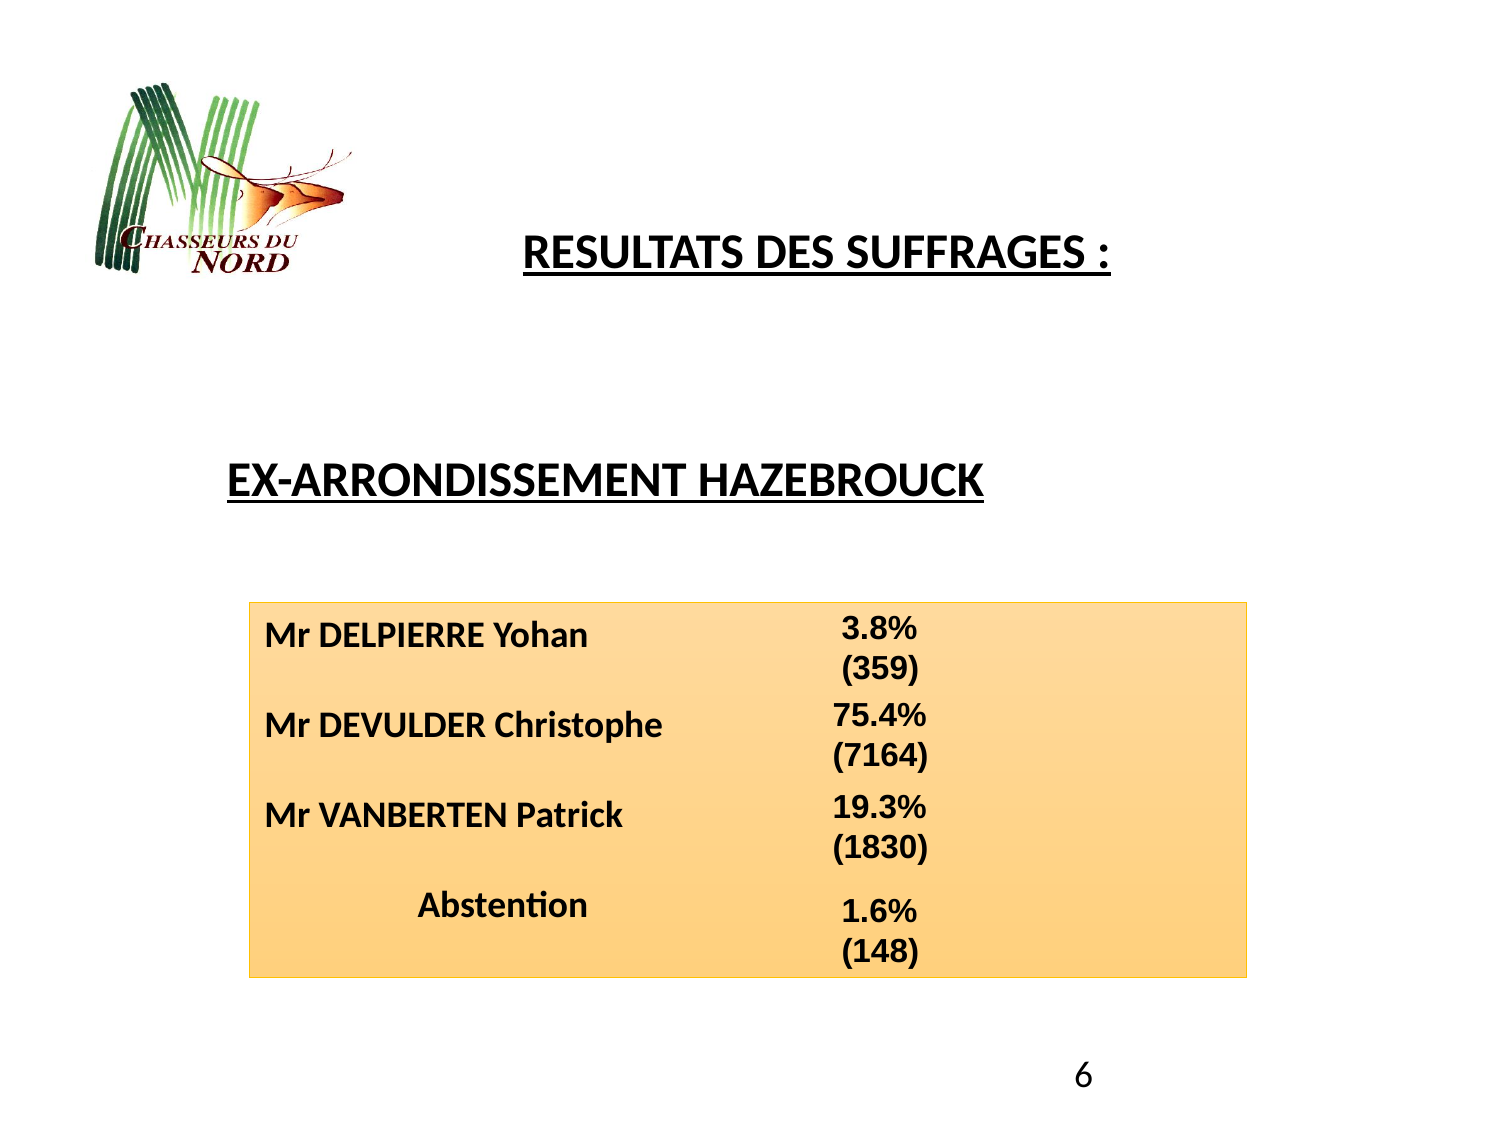

RESULTATS DES SUFFRAGES :
EX-ARRONDISSEMENT HAZEBROUCK
Mr DELPIERRE Yohan
Mr DEVULDER Christophe
Mr VANBERTEN Patrick
 Abstention